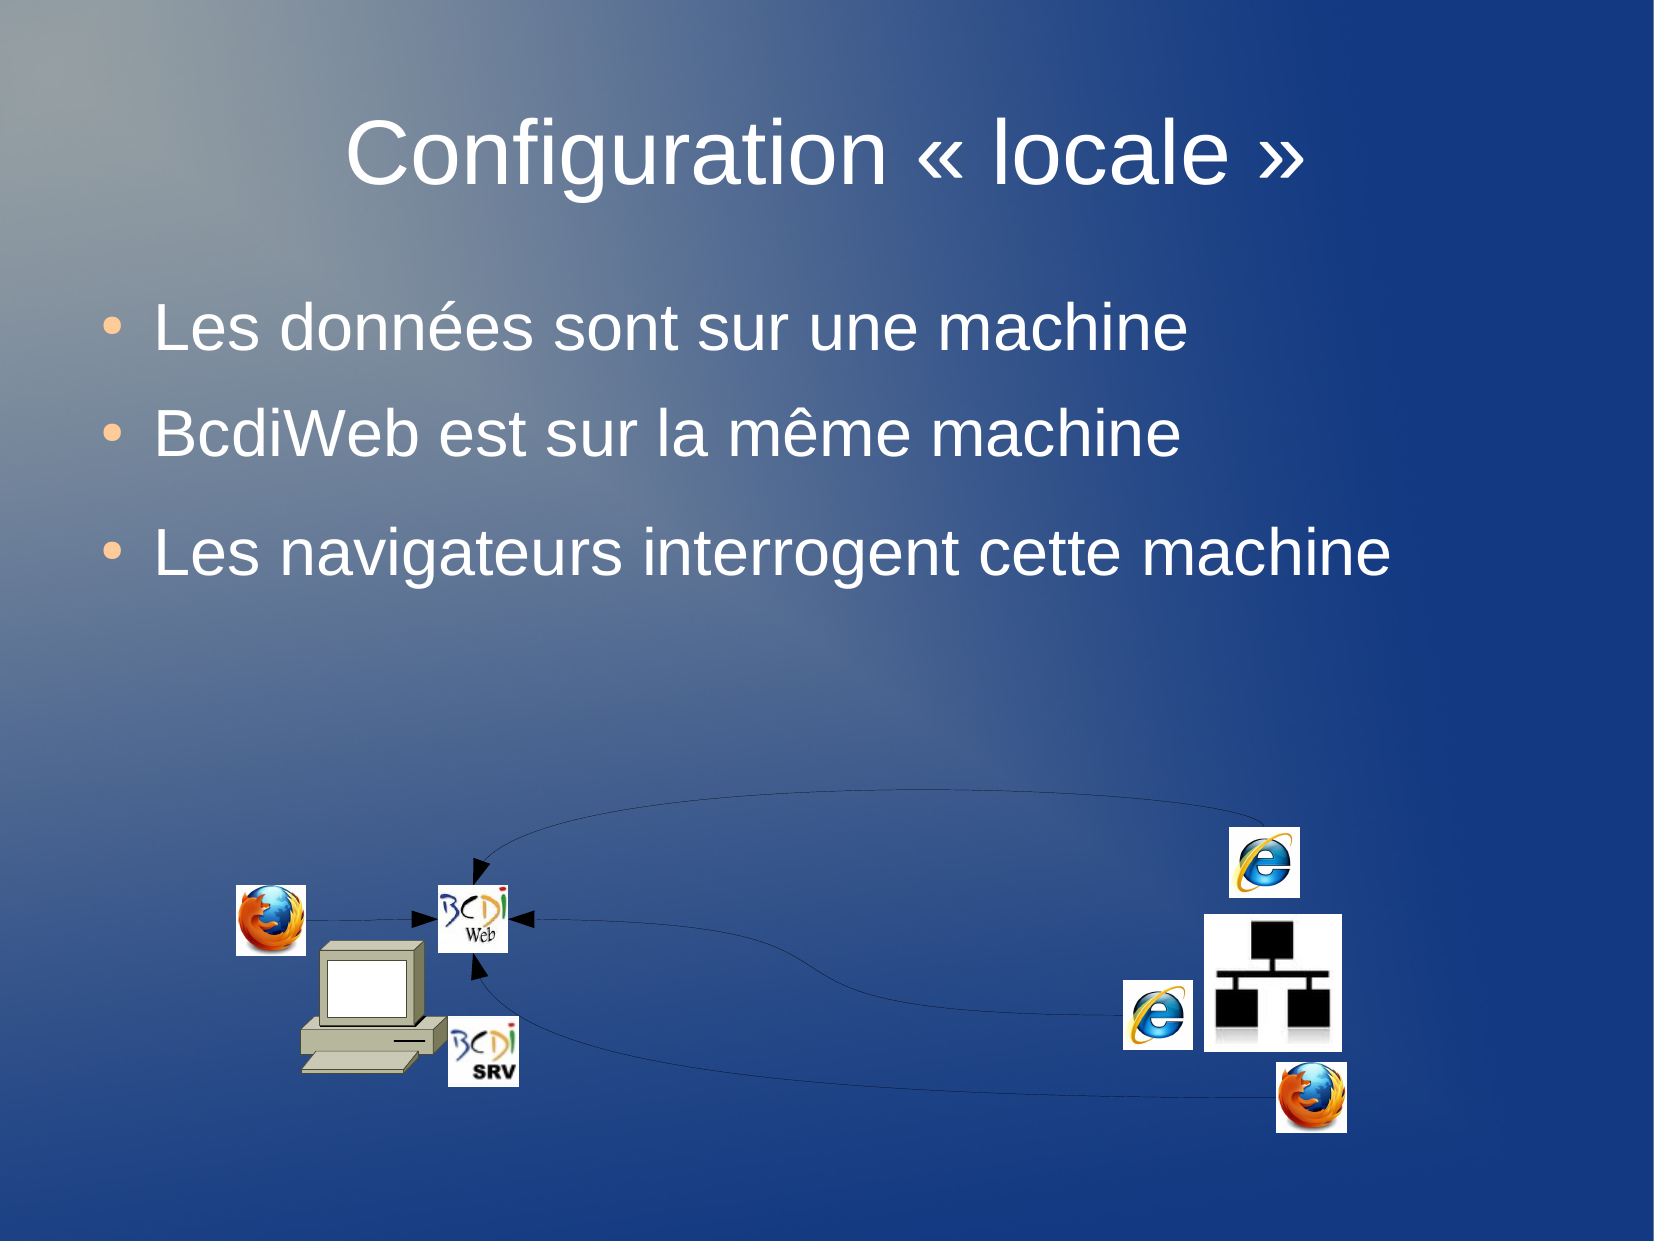

# Configuration « locale »
Les données sont sur une machine
BcdiWeb est sur la même machine
Les navigateurs interrogent cette machine